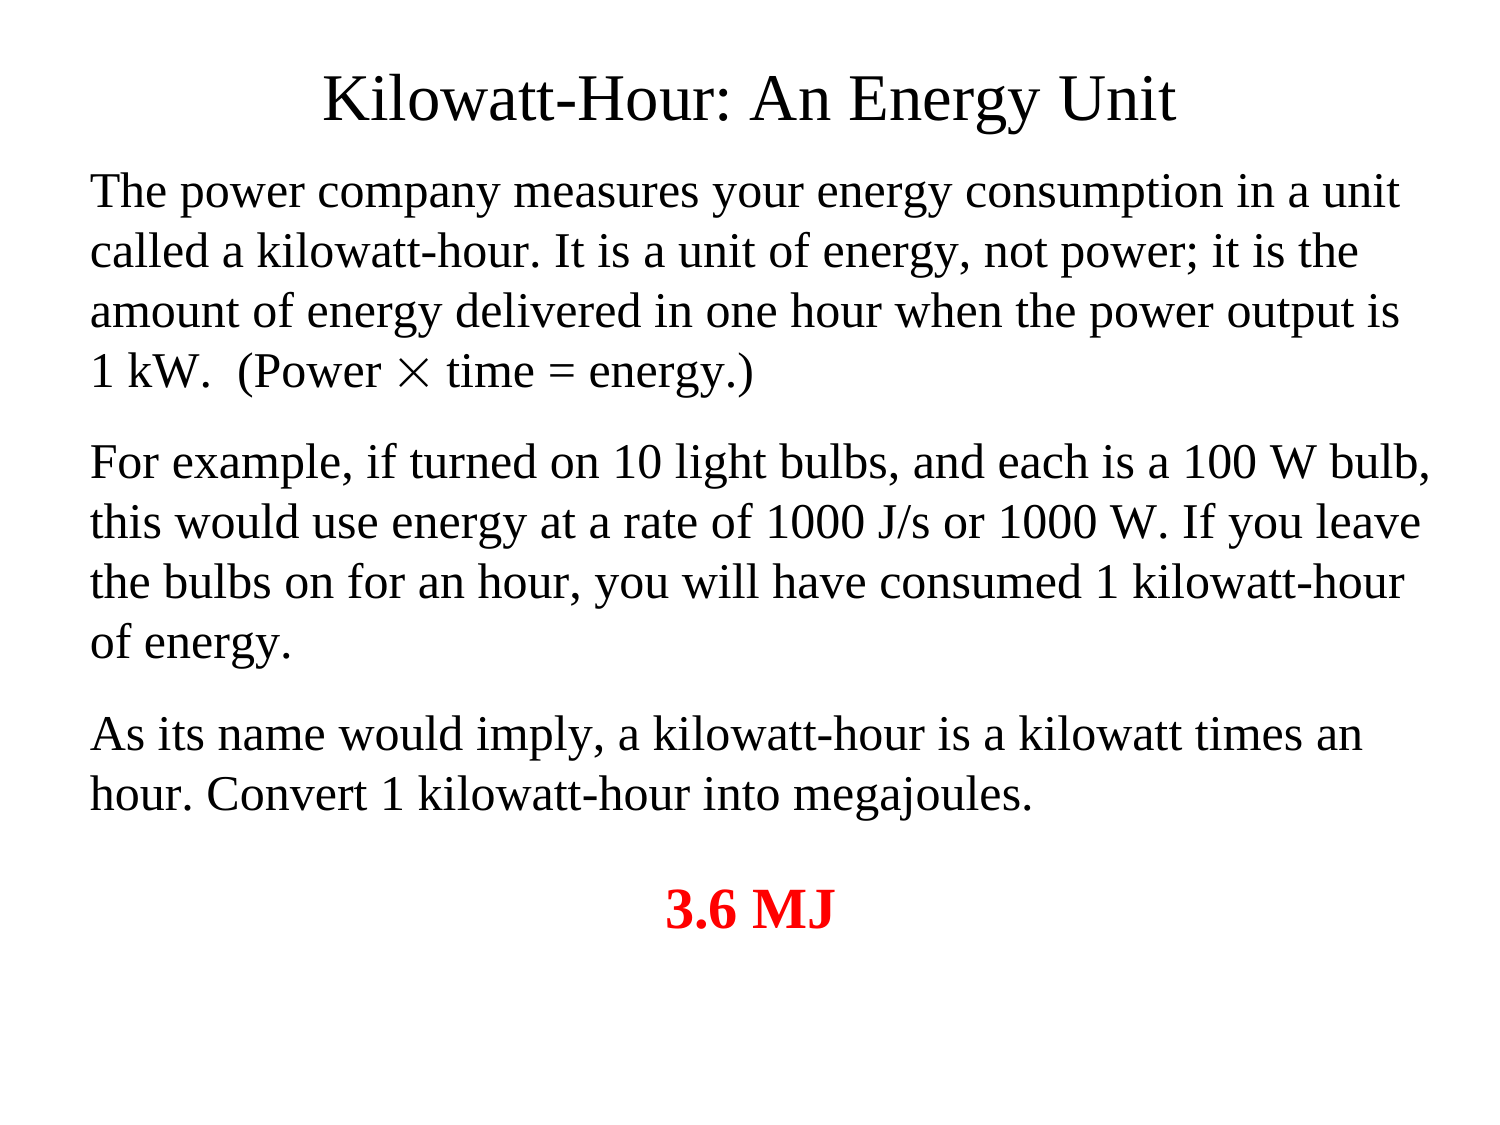

# Kilowatt-Hour: An Energy Unit
The power company measures your energy consumption in a unit called a kilowatt-hour. It is a unit of energy, not power; it is the amount of energy delivered in one hour when the power output is 1 kW. (Power  time = energy.)
For example, if turned on 10 light bulbs, and each is a 100 W bulb, this would use energy at a rate of 1000 J/s or 1000 W. If you leave the bulbs on for an hour, you will have consumed 1 kilowatt-hour of energy.
As its name would imply, a kilowatt-hour is a kilowatt times an hour. Convert 1 kilowatt-hour into megajoules.
3.6 MJ